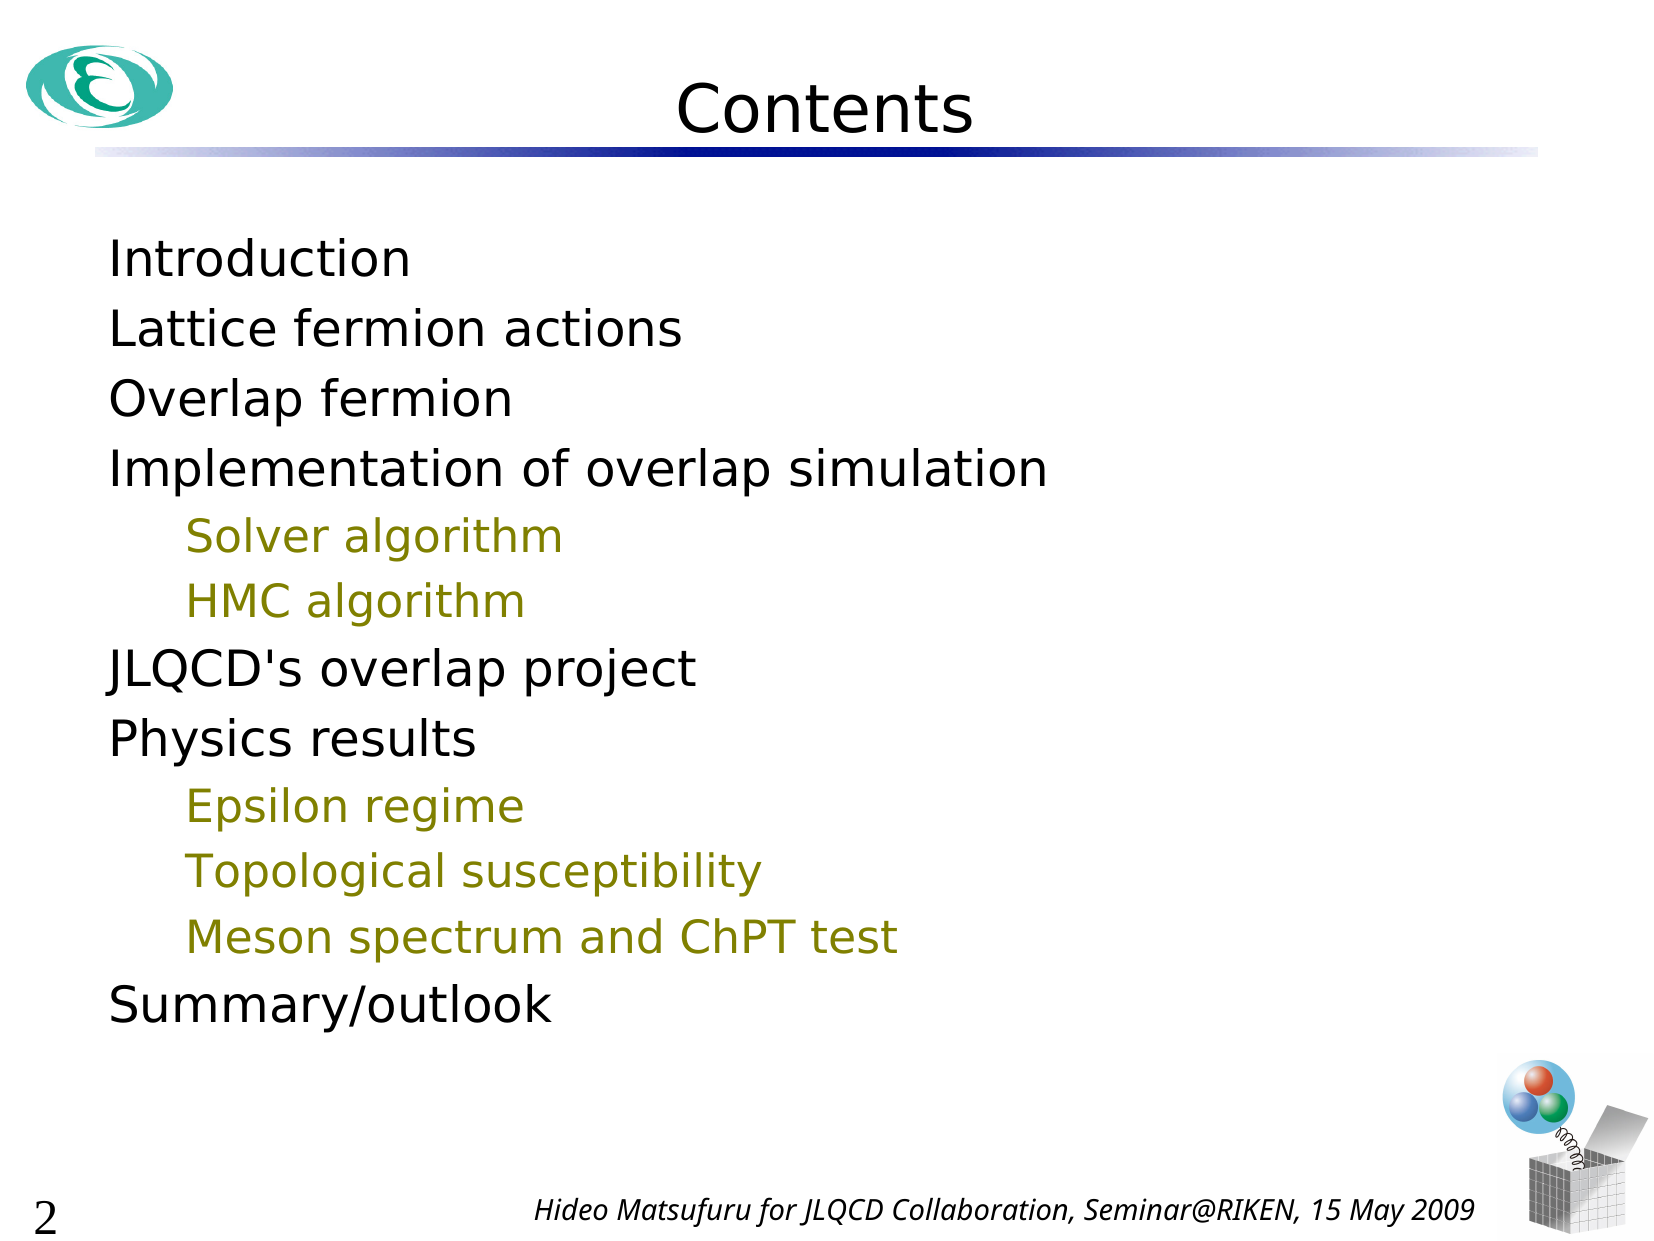

# Contents
Introduction
Lattice fermion actions
Overlap fermion
Implementation of overlap simulation
Solver algorithm
HMC algorithm
JLQCD's overlap project
Physics results
Epsilon regime
Topological susceptibility
Meson spectrum and ChPT test
Summary/outlook